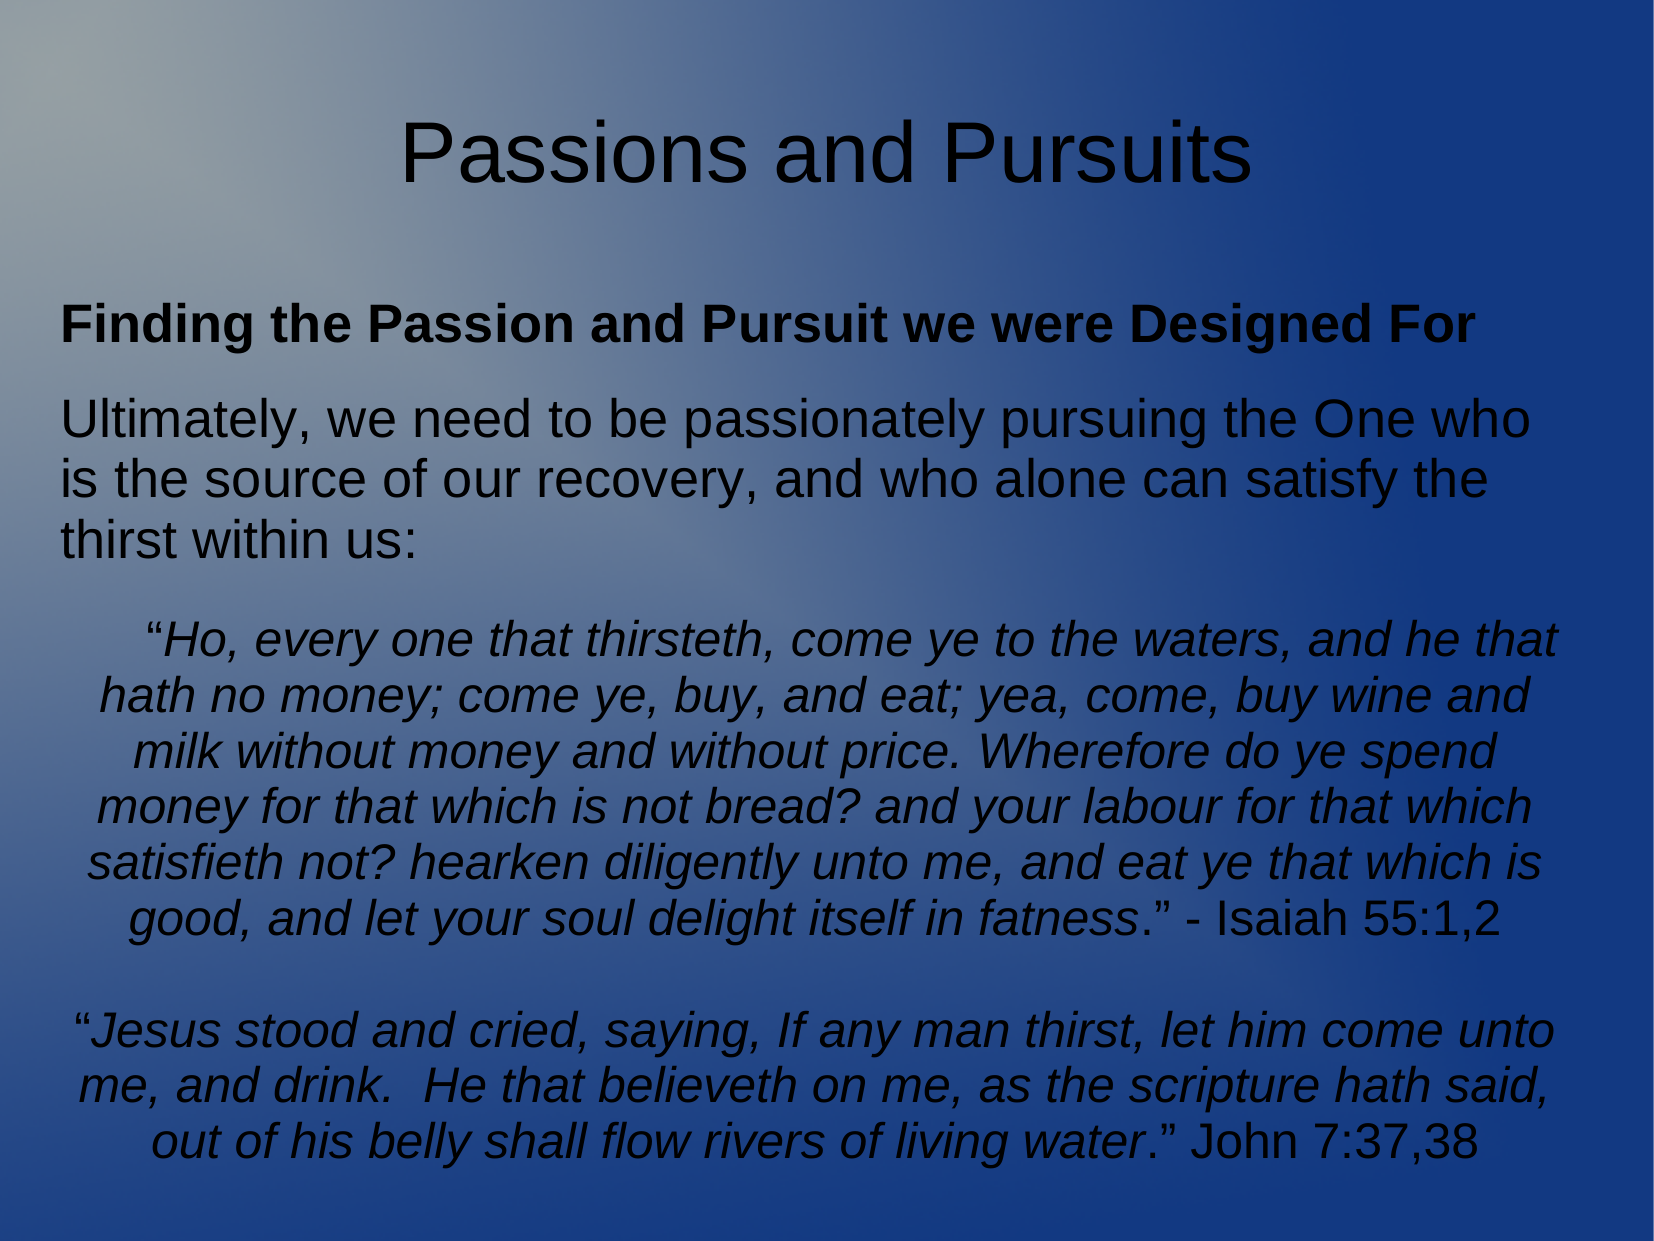

# Passions and Pursuits
Finding the Passion and Pursuit we were Designed For
Ultimately, we need to be passionately pursuing the One who is the source of our recovery, and who alone can satisfy the thirst within us:
	“Ho, every one that thirsteth, come ye to the waters, and he that hath no money; come ye, buy, and eat; yea, come, buy wine and milk without money and without price. Wherefore do ye spend money for that which is not bread? and your labour for that which satisfieth not? hearken diligently unto me, and eat ye that which is good, and let your soul delight itself in fatness.” - Isaiah 55:1,2
“Jesus stood and cried, saying, If any man thirst, let him come unto me, and drink. He that believeth on me, as the scripture hath said, out of his belly shall flow rivers of living water.” John 7:37,38